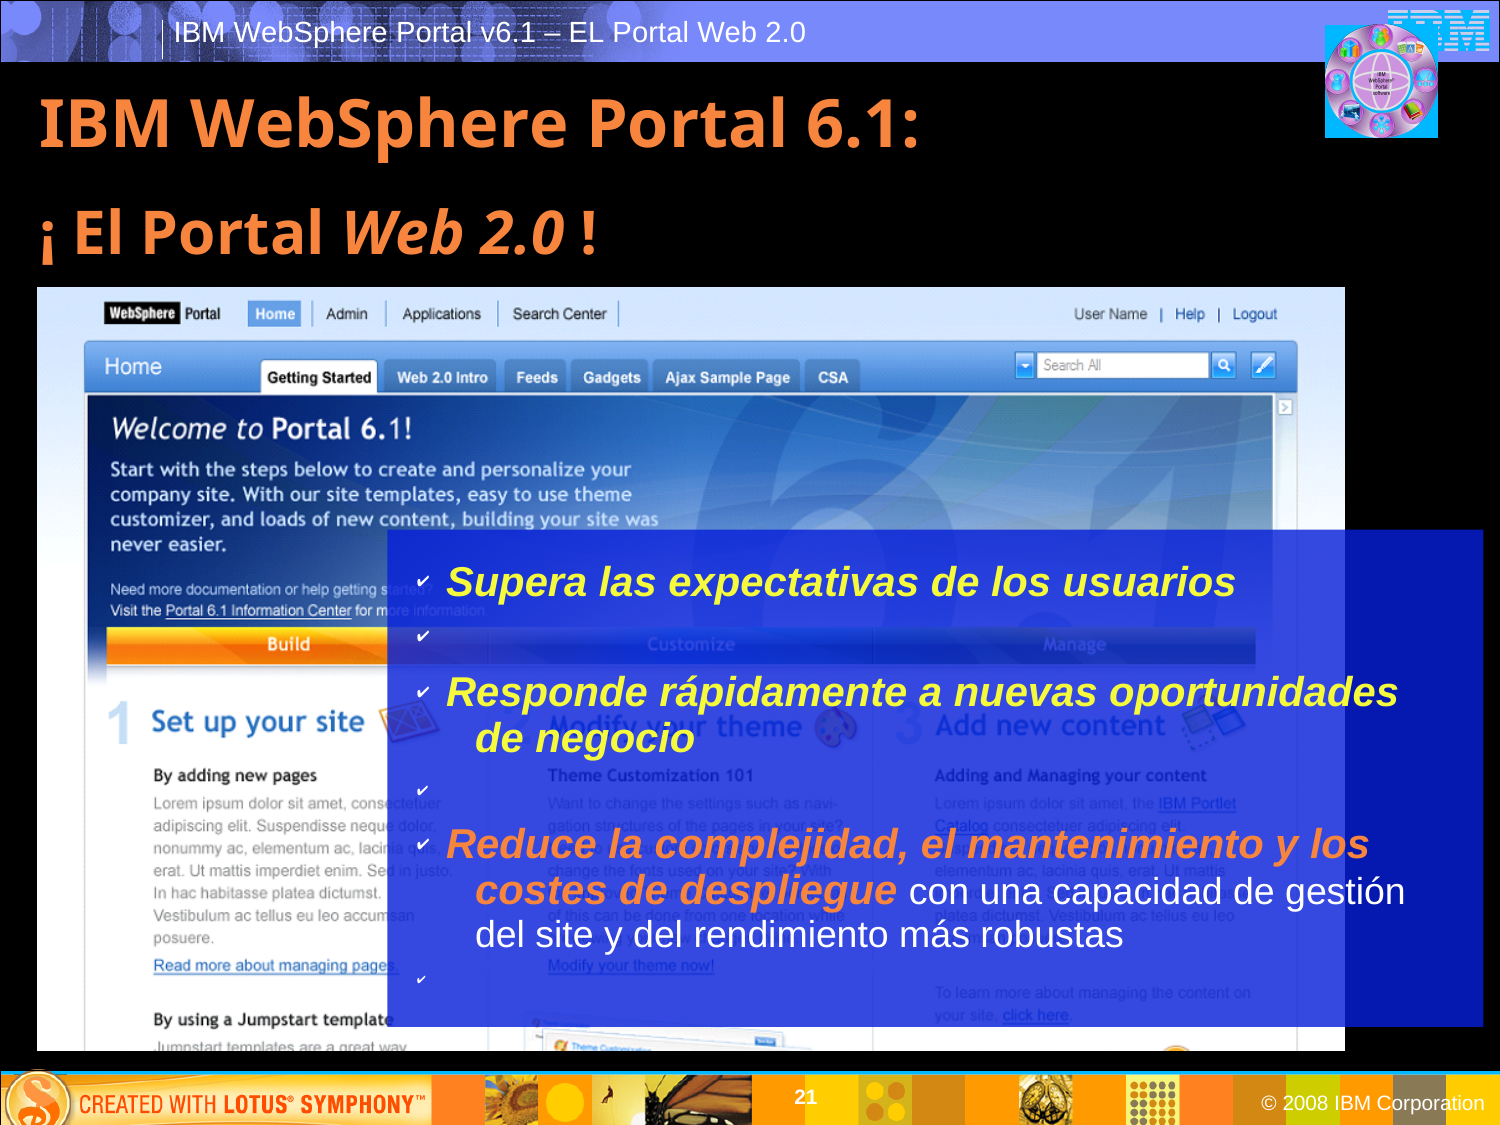

# IBM WebSphere Portal 6.1: ¡ El Portal Web 2.0 !
Supera las expectativas de los usuarios
Responde rápidamente a nuevas oportunidades de negocio
Reduce la complejidad, el mantenimiento y los costes de despliegue con una capacidad de gestión del site y del rendimiento más robustas
21